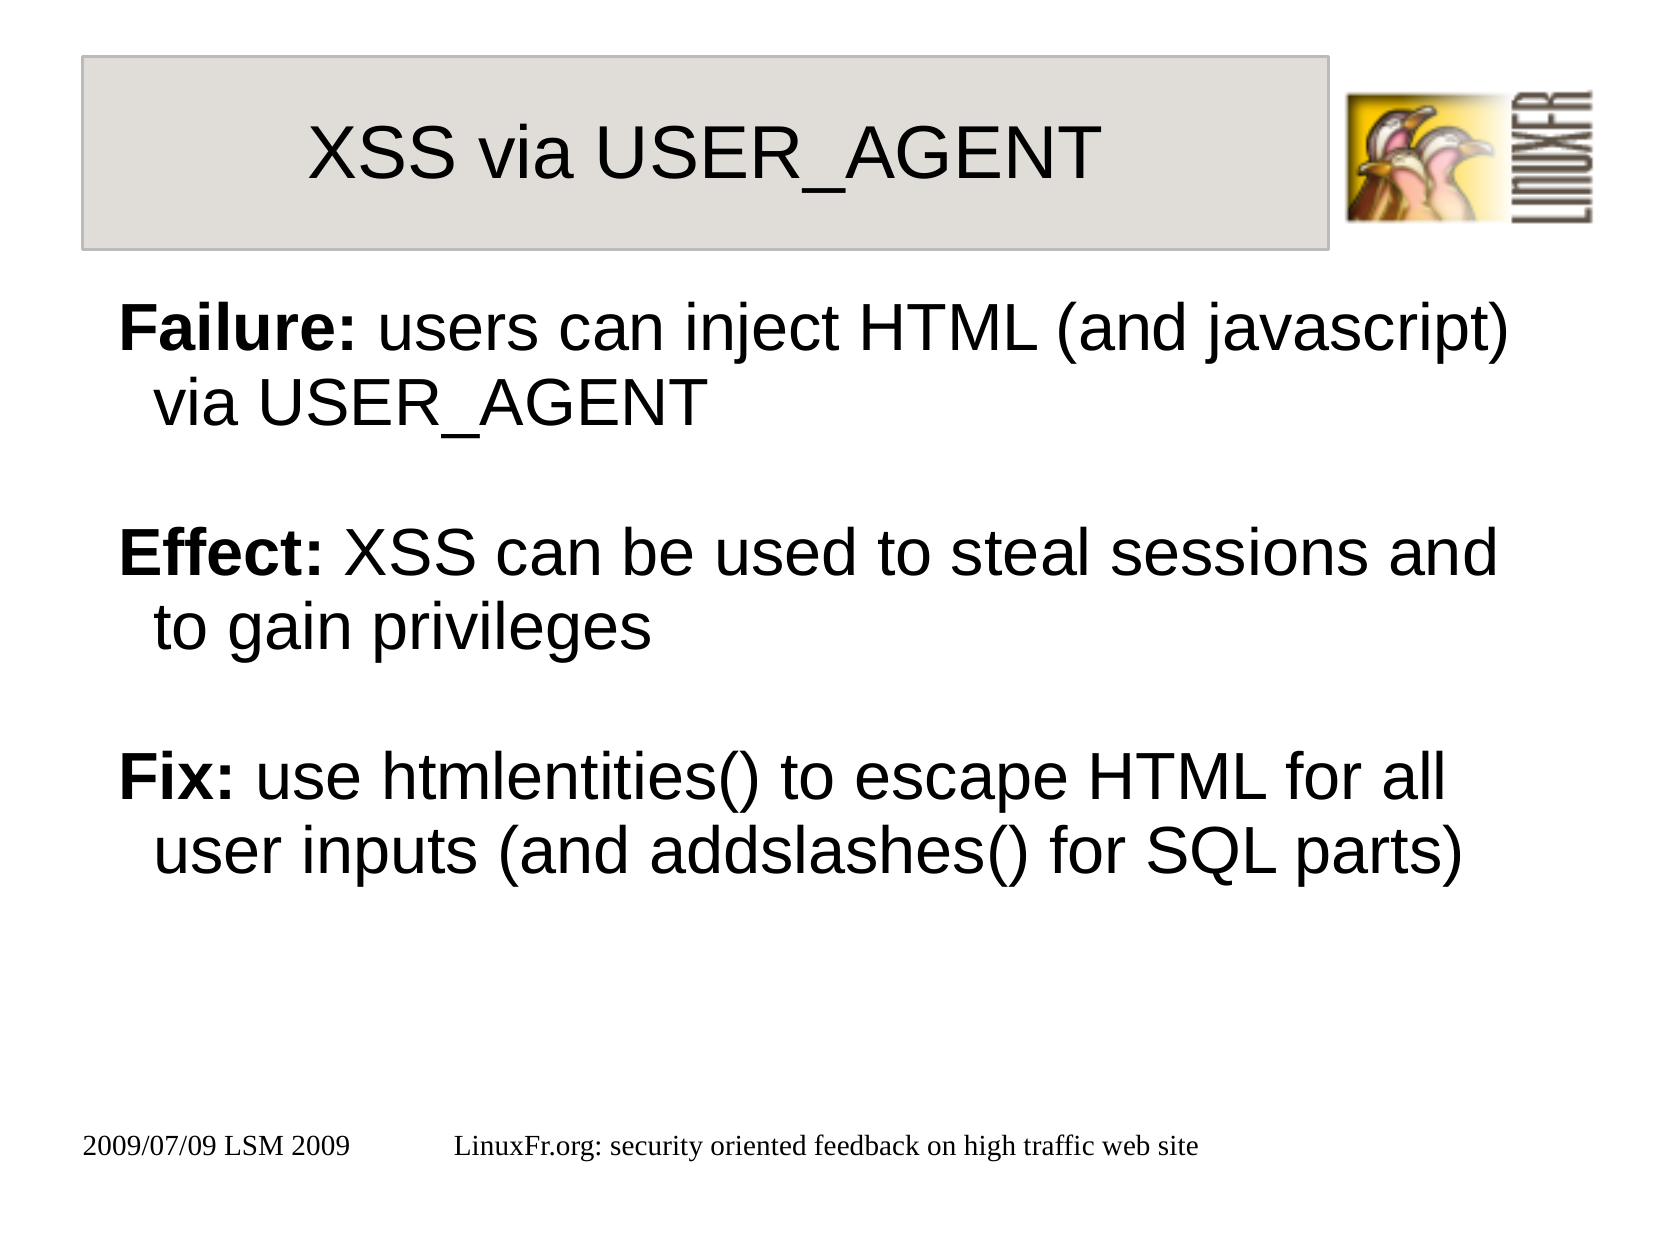

# XSS via USER_AGENT
Failure: users can inject HTML (and javascript) via USER_AGENT
Effect: XSS can be used to steal sessions and to gain privileges
Fix: use htmlentities() to escape HTML for all user inputs (and addslashes() for SQL parts)